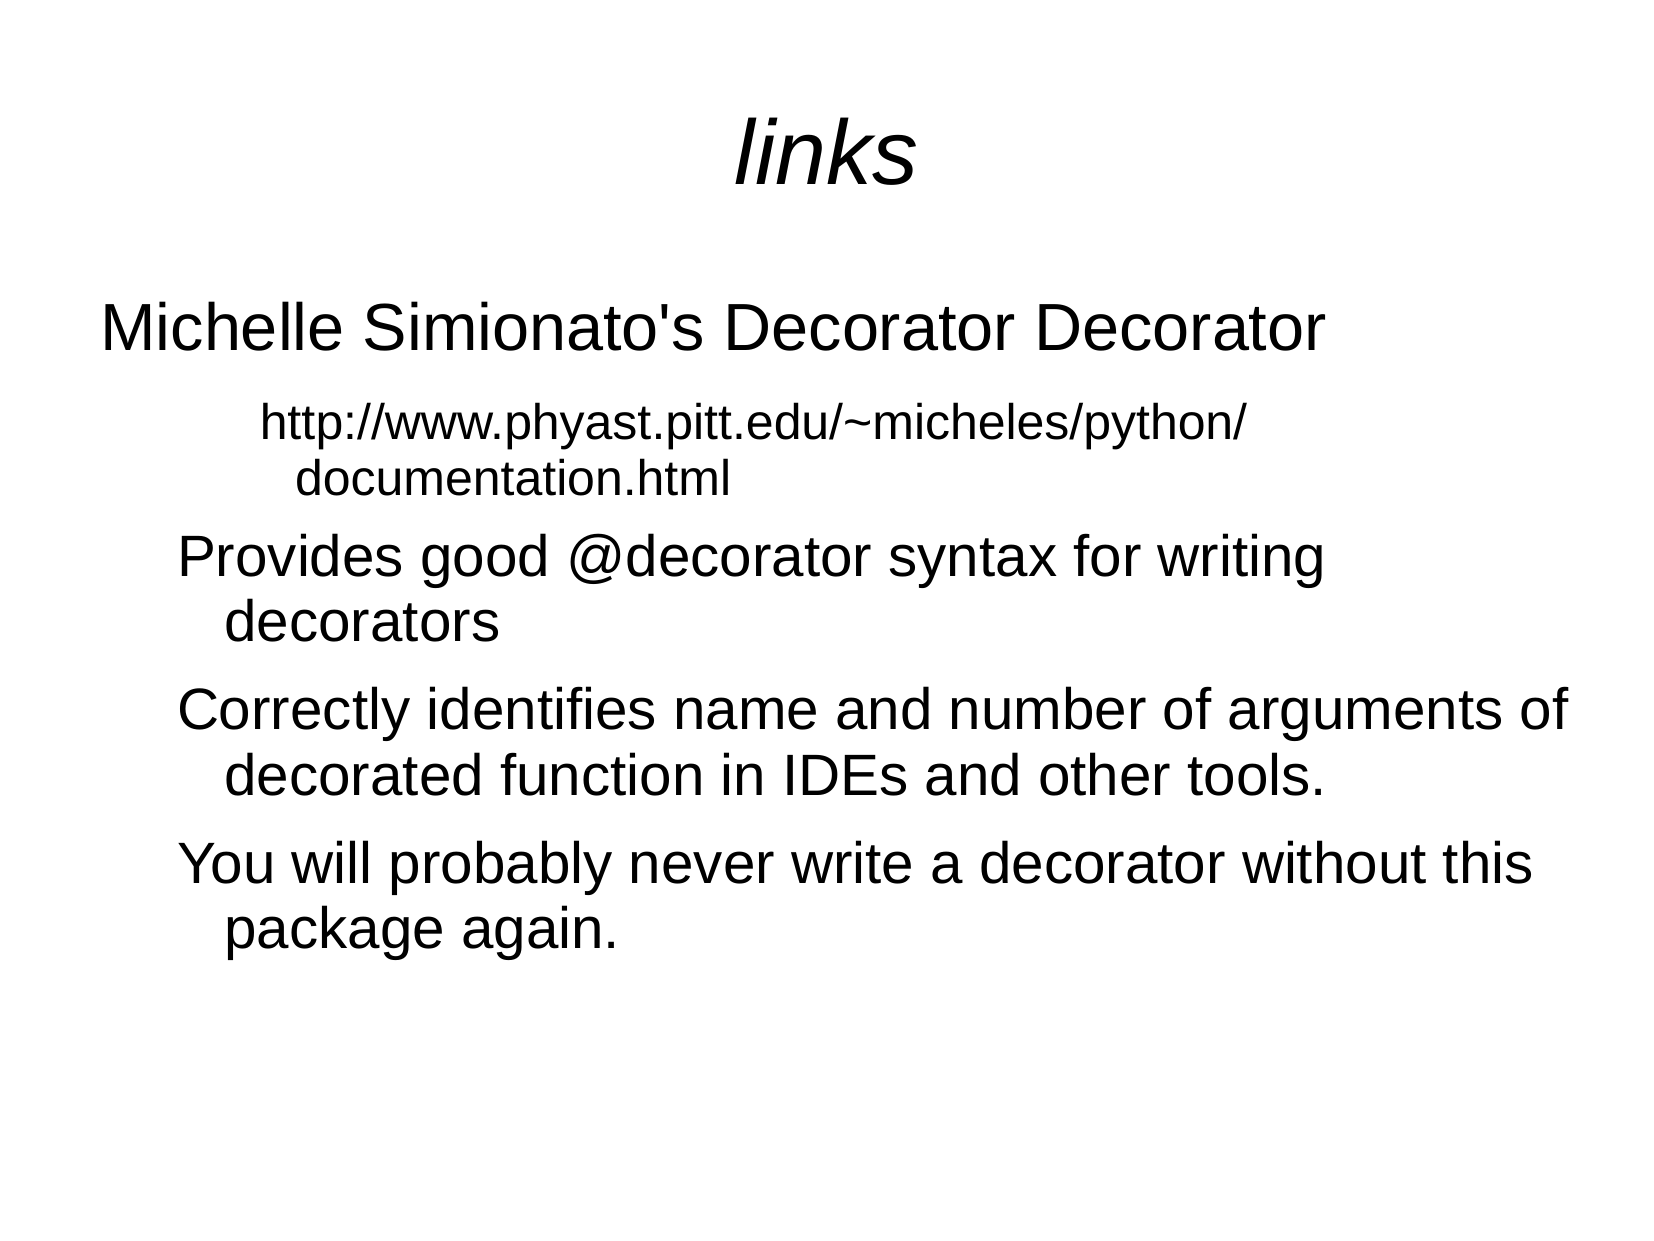

# links
Michelle Simionato's Decorator Decorator
http://www.phyast.pitt.edu/~micheles/python/documentation.html
Provides good @decorator syntax for writing decorators
Correctly identifies name and number of arguments of decorated function in IDEs and other tools.
You will probably never write a decorator without this package again.